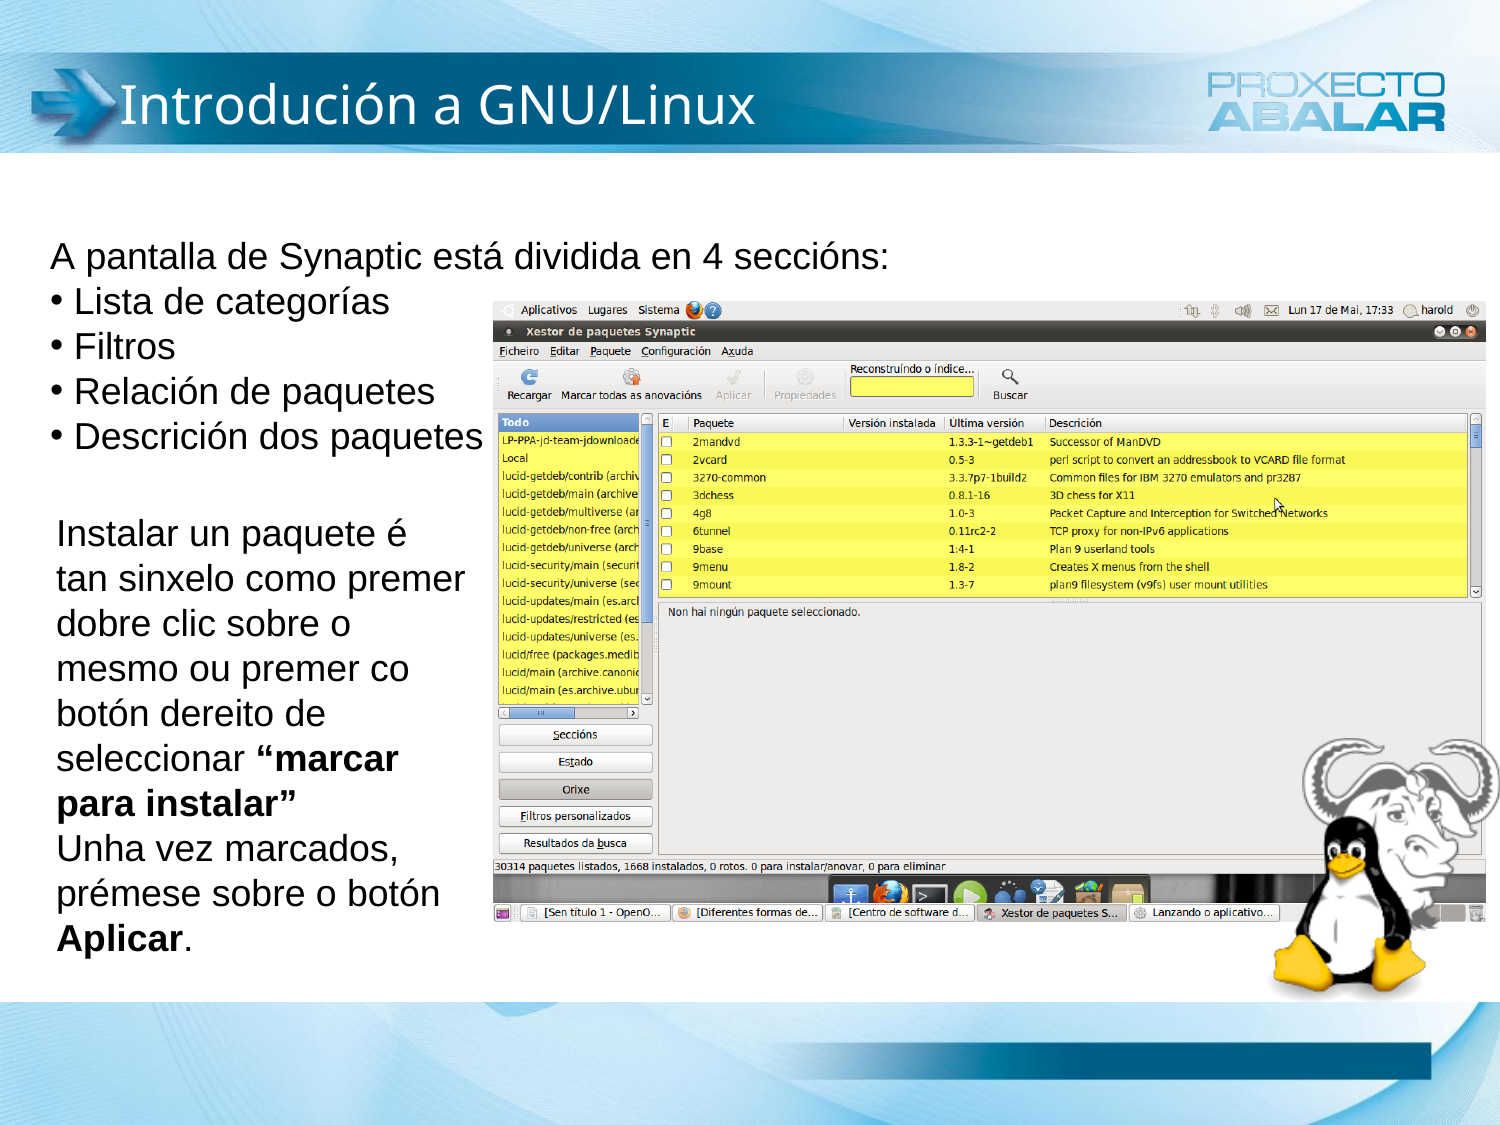

Introdución a GNU/Linux
A pantalla de Synaptic está dividida en 4 seccións:
 Lista de categorías
 Filtros
 Relación de paquetes
 Descrición dos paquetes
Instalar un paquete é tan sinxelo como premer dobre clic sobre o mesmo ou premer co botón dereito de seleccionar “marcar para instalar”
Unha vez marcados, prémese sobre o botón Aplicar.